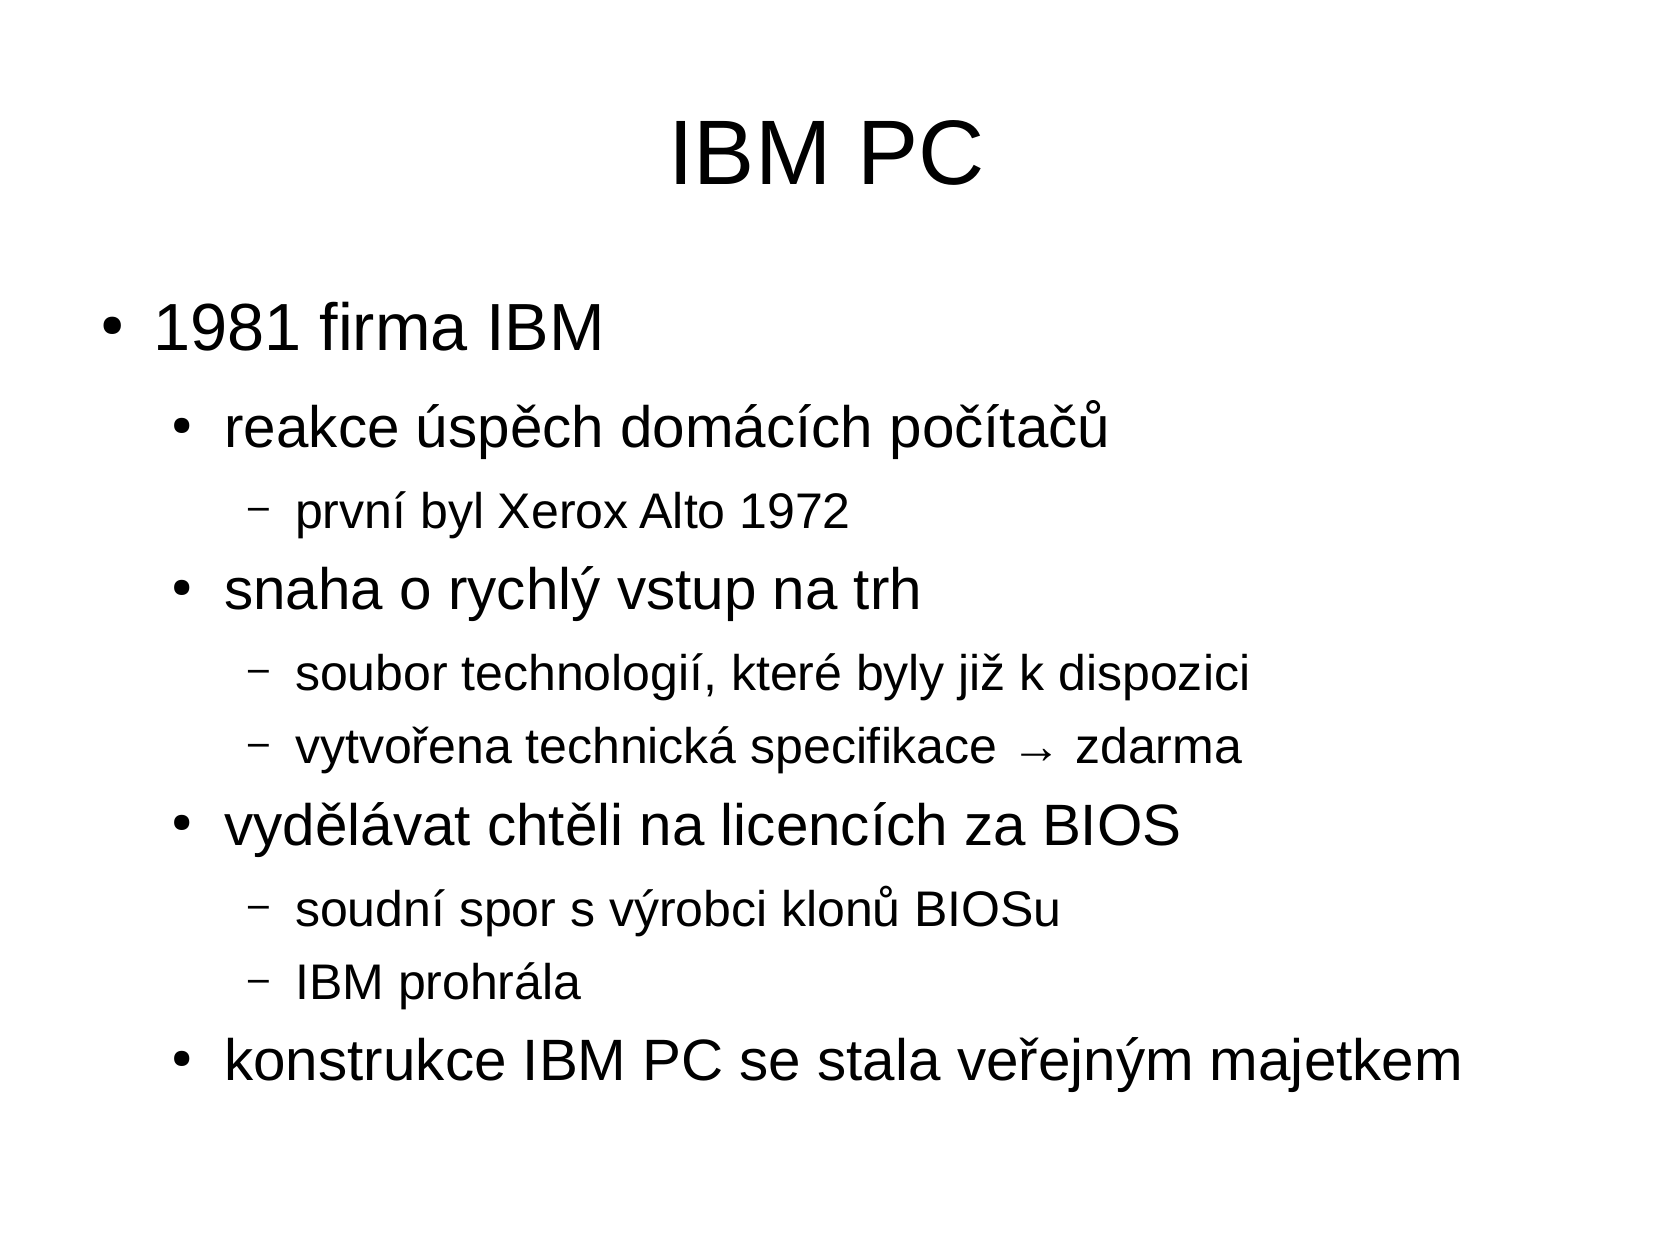

# IBM PC
1981 firma IBM
reakce úspěch domácích počítačů
první byl Xerox Alto 1972
snaha o rychlý vstup na trh
soubor technologií, které byly již k dispozici
vytvořena technická specifikace → zdarma
vydělávat chtěli na licencích za BIOS
soudní spor s výrobci klonů BIOSu
IBM prohrála
konstrukce IBM PC se stala veřejným majetkem